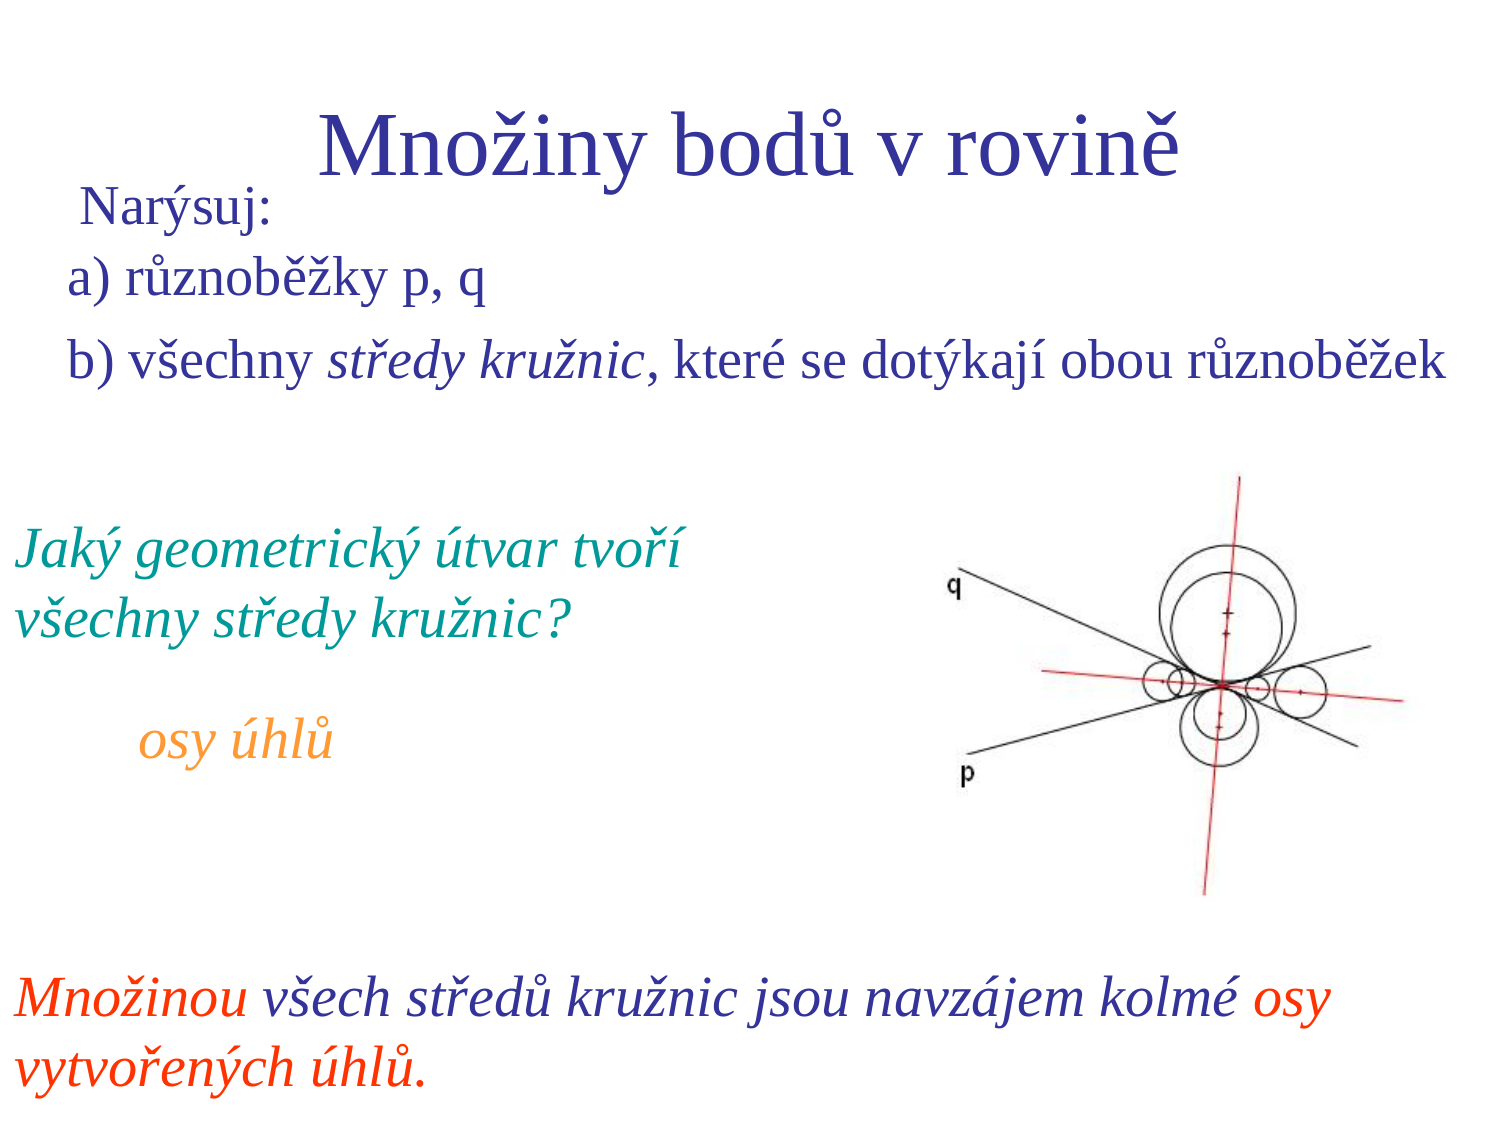

# Množiny bodů v rovině
Narýsuj:
a) různoběžky p, q
b) všechny středy kružnic, které se dotýkají obou různoběžek
Jaký geometrický útvar tvoří všechny středy kružnic?
osy úhlů
Množinou všech středů kružnic jsou navzájem kolmé osy vytvořených úhlů.